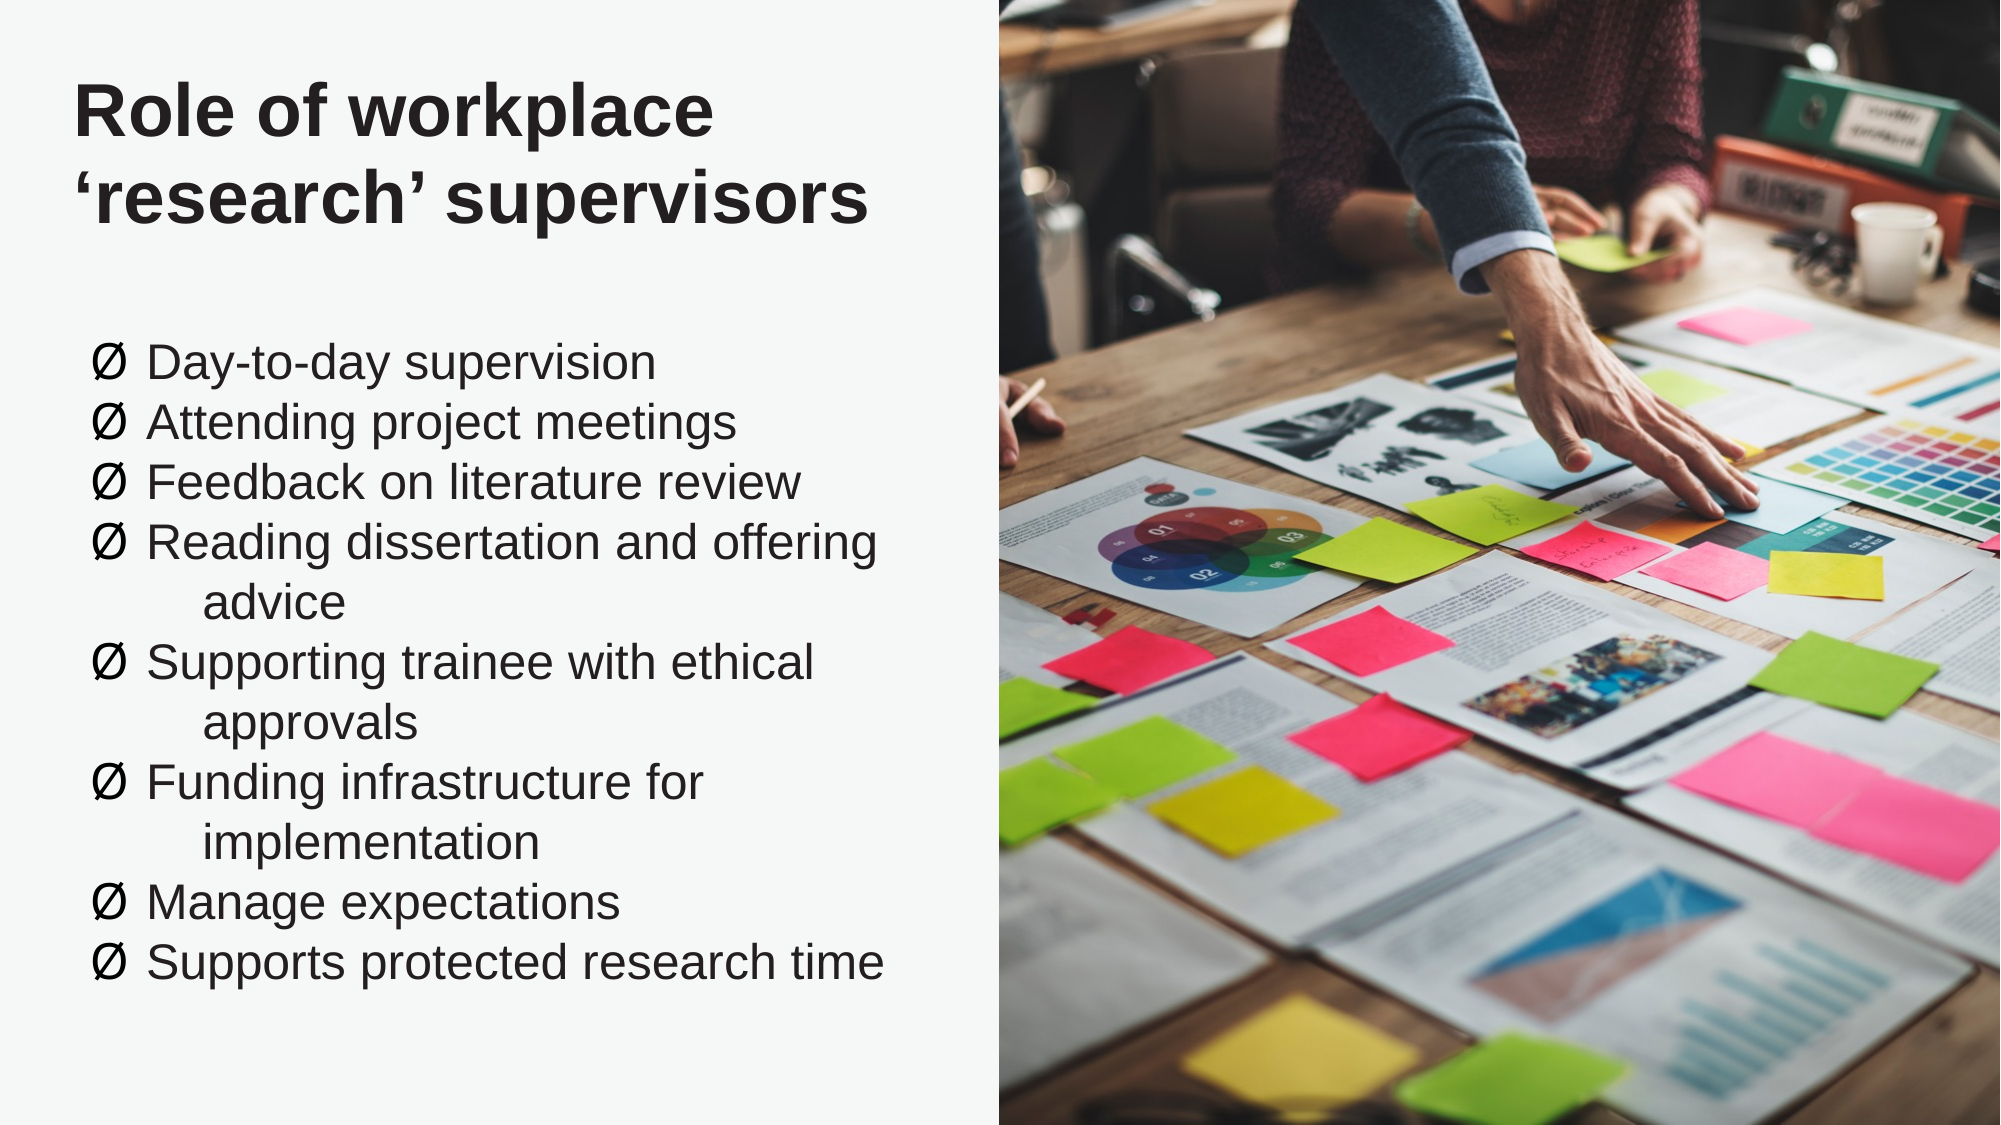

# Role of workplace ‘research’ supervisors
Day-to-day supervision
Attending project meetings
Feedback on literature review
Reading dissertation and offering advice
Supporting trainee with ethical approvals
Funding infrastructure for implementation
Manage expectations
Supports protected research time